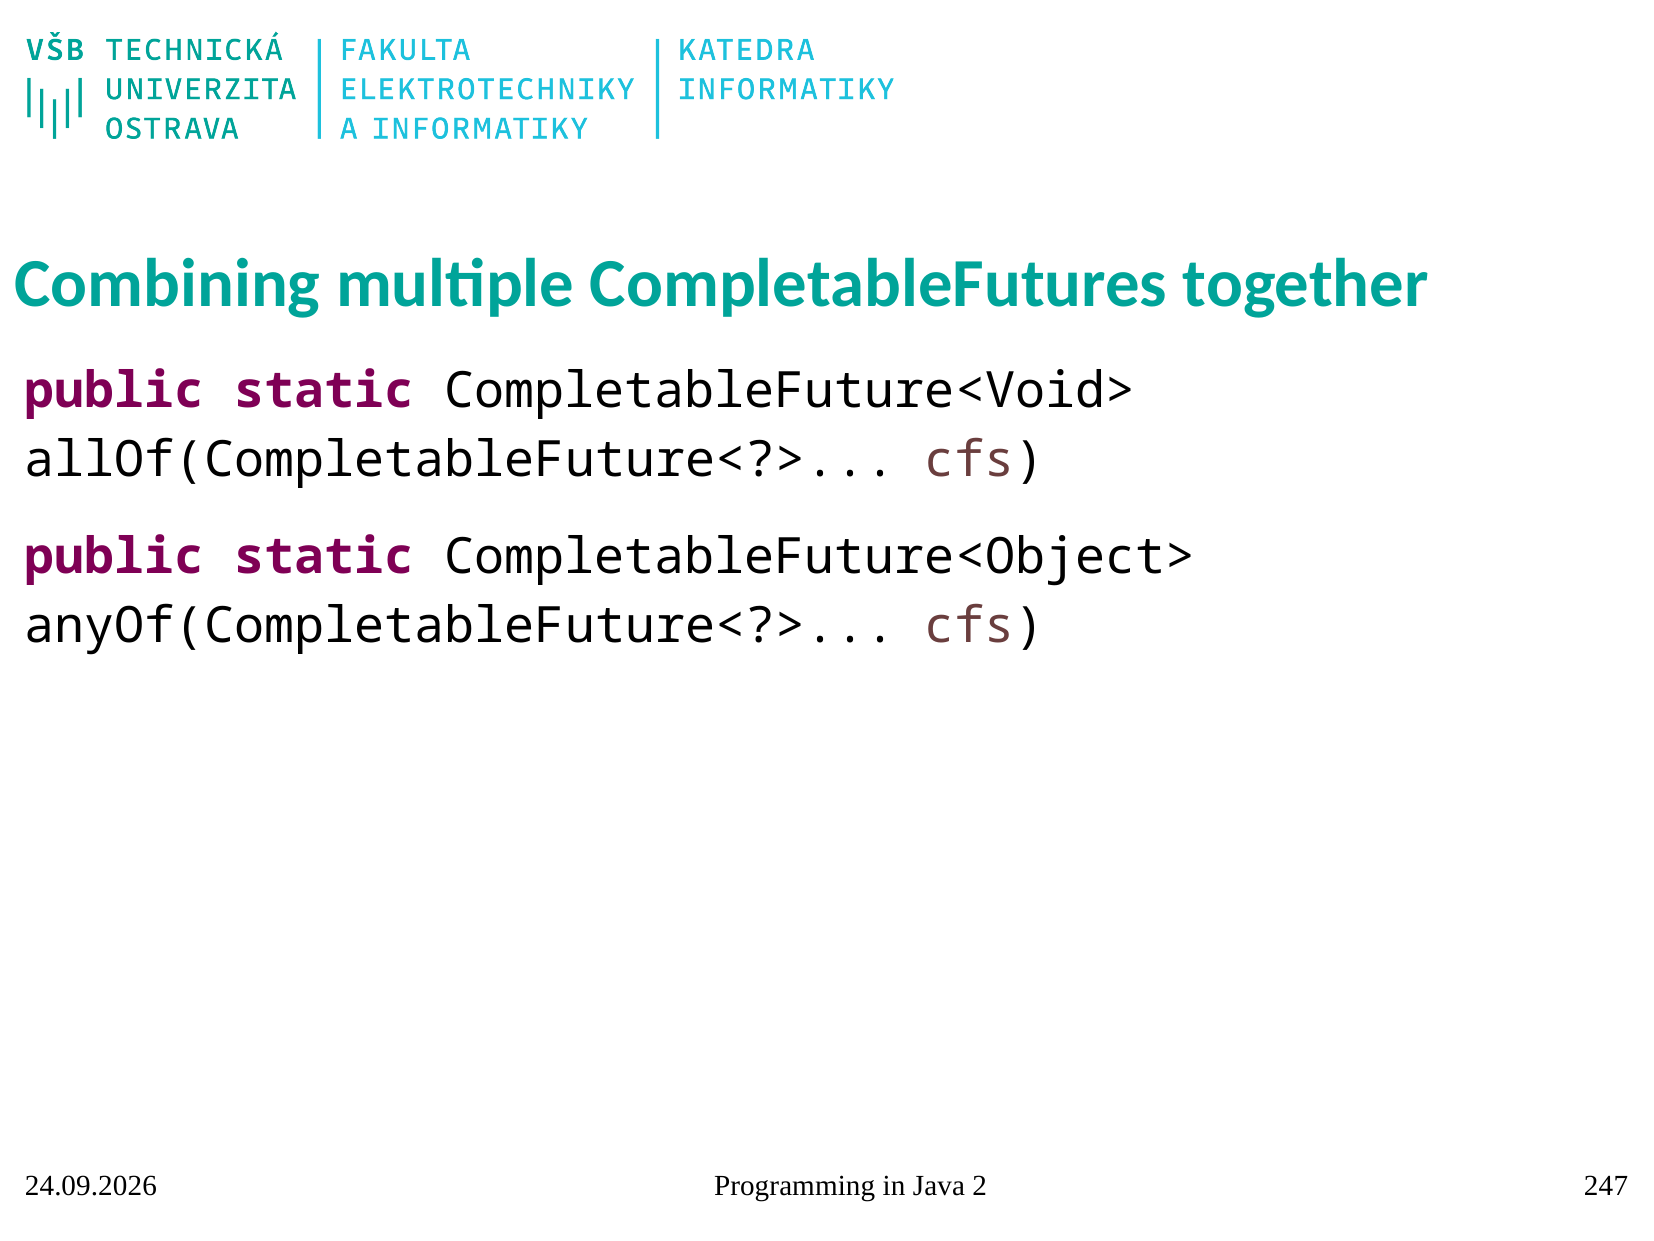

# Combining multiple CompletableFutures together
public static CompletableFuture<Void> allOf(CompletableFuture<?>... cfs)
public static CompletableFuture<Object> anyOf(CompletableFuture<?>... cfs)
Programming in Java 2
247